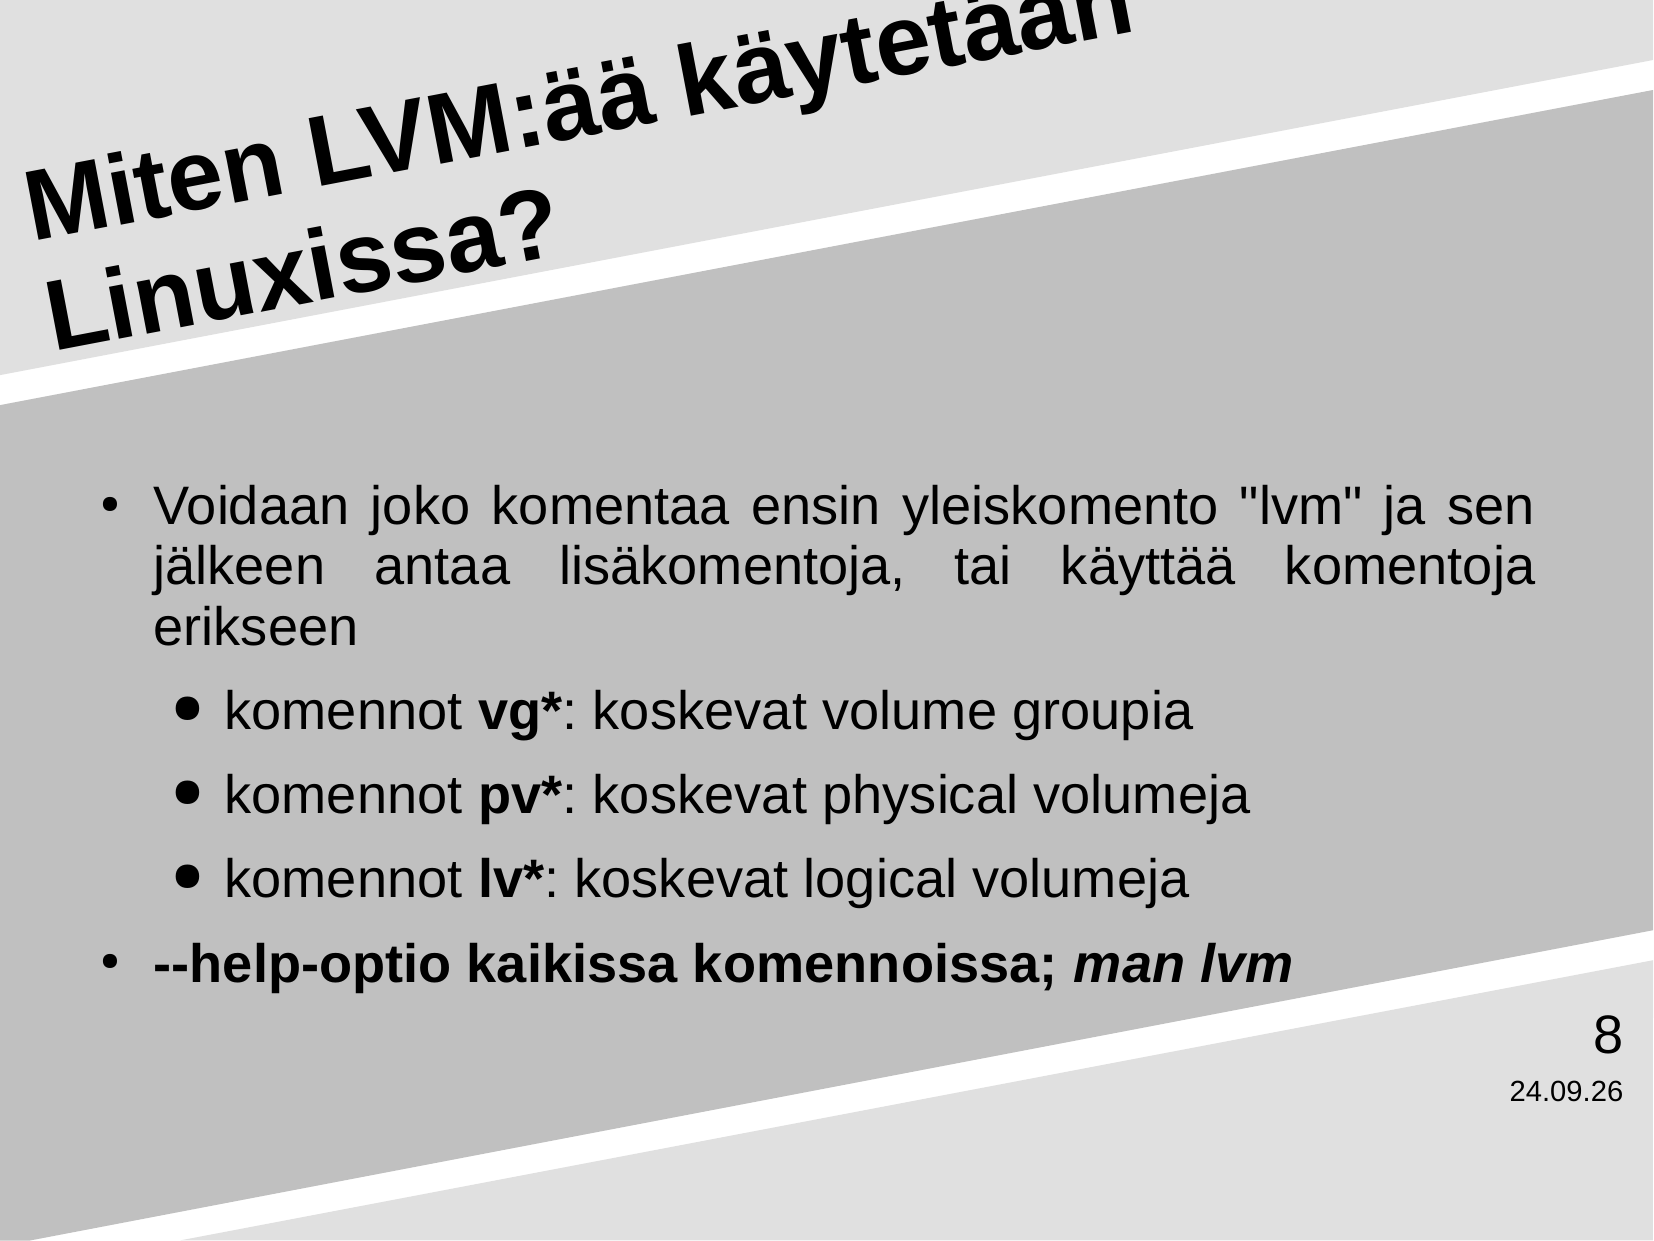

# Miten LVM:ää käytetään Linuxissa?
Voidaan joko komentaa ensin yleiskomento "lvm" ja sen jälkeen antaa lisäkomentoja, tai käyttää komentoja erikseen
komennot vg*: koskevat volume groupia
komennot pv*: koskevat physical volumeja
komennot lv*: koskevat logical volumeja
--help-optio kaikissa komennoissa; man lvm
8